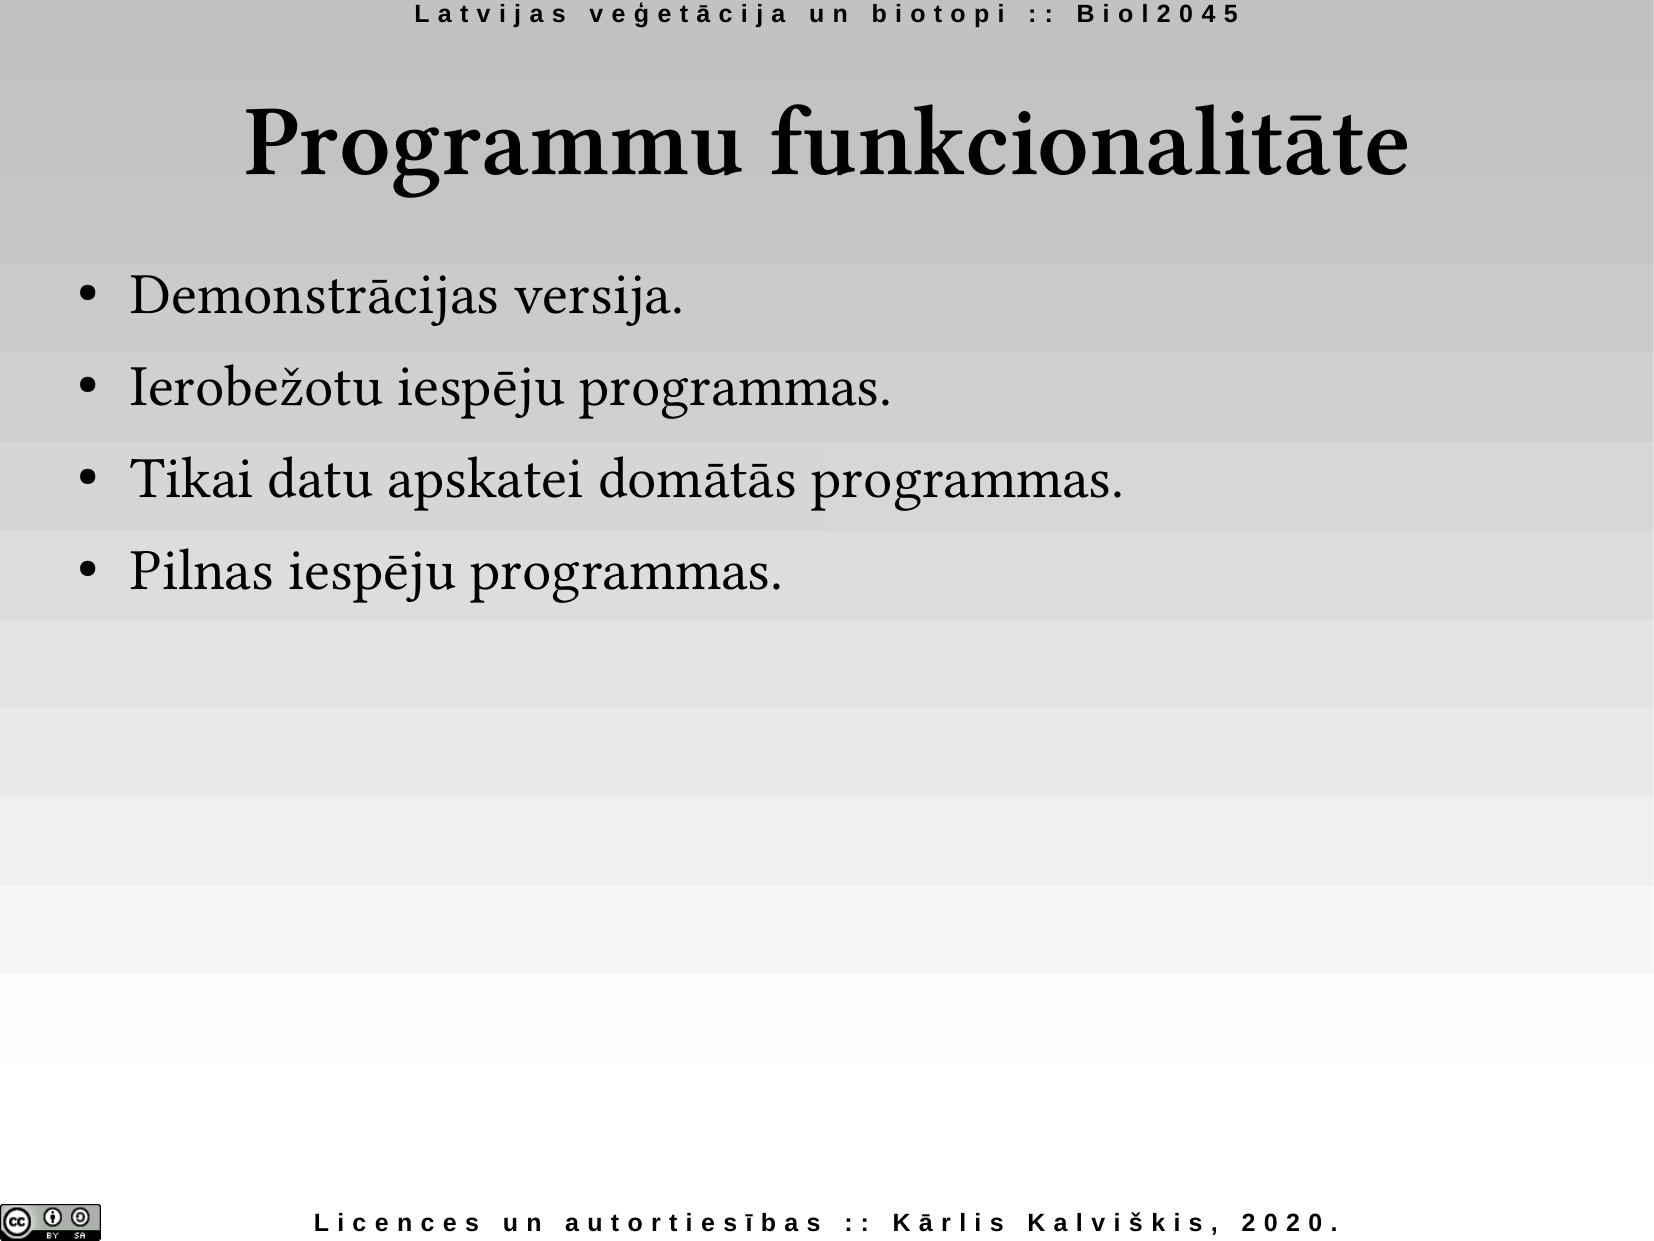

# Programmu funkcionalitāte
Demonstrācijas versija.
Ierobežotu iespēju programmas.
Tikai datu apskatei domātās programmas.
Pilnas iespēju programmas.